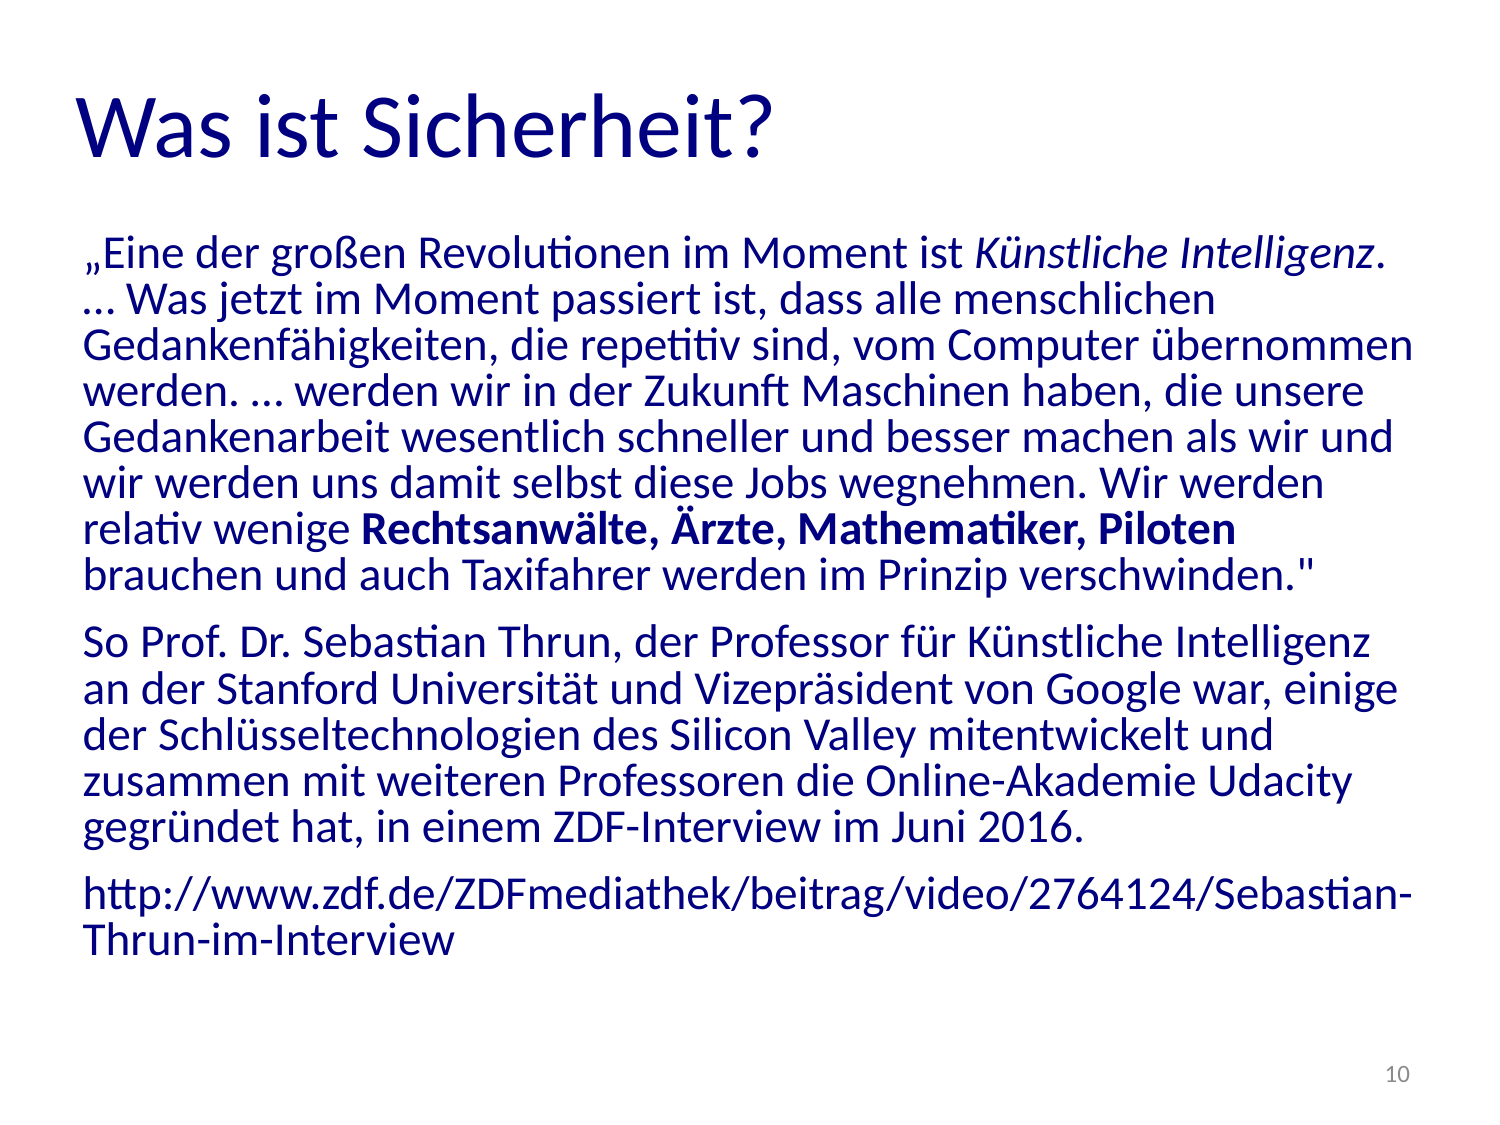

# Was ist Sicherheit?
„Eine der großen Revolutionen im Moment ist Künstliche Intelligenz. … Was jetzt im Moment passiert ist, dass alle menschlichen Gedankenfähigkeiten, die repetitiv sind, vom Computer übernommen werden. … werden wir in der Zukunft Maschinen haben, die unsere Gedankenarbeit wesentlich schneller und besser machen als wir und wir werden uns damit selbst diese Jobs wegnehmen. Wir werden relativ wenige Rechtsanwälte, Ärzte, Mathematiker, Piloten brauchen und auch Taxifahrer werden im Prinzip verschwinden."
So Prof. Dr. Sebastian Thrun, der Professor für Künstliche Intelligenz an der Stanford Universität und Vizepräsident von Google war, einige der Schlüsseltechnologien des Silicon Valley mitentwickelt und zusammen mit weiteren Professoren die Online-Akademie Udacity gegründet hat, in einem ZDF-Interview im Juni 2016.
http://www.zdf.de/ZDFmediathek/beitrag/video/2764124/Sebastian-Thrun-im-Interview
Gustav Wall
10